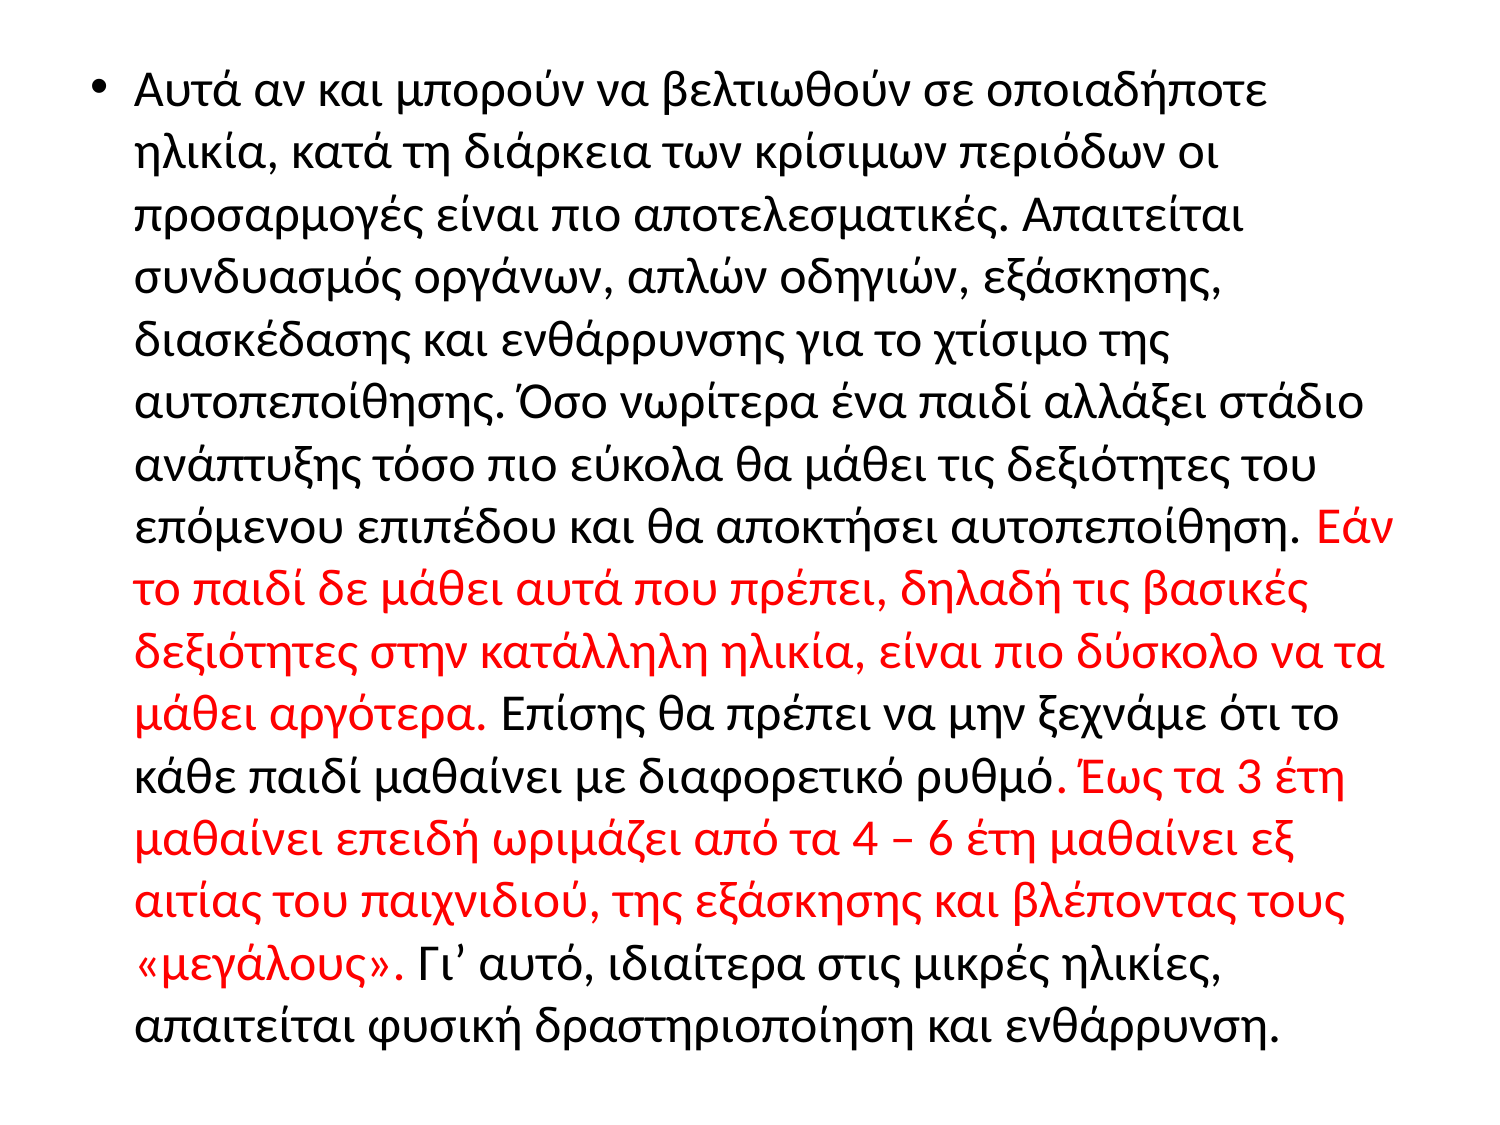

# Αυτά αν και μπορούν να βελτιωθούν σε οποιαδήποτε ηλικία, κατά τη διάρκεια των κρίσιμων περιόδων οι προσαρμογές είναι πιο αποτελεσματικές. Απαιτείται συνδυασμός οργάνων, απλών οδηγιών, εξάσκησης, διασκέδασης και ενθάρρυνσης για το χτίσιμο της αυτοπεποίθησης. Όσο νωρίτερα ένα παιδί αλλάξει στάδιο ανάπτυξης τόσο πιο εύκολα θα μάθει τις δεξιότητες του επόμενου επιπέδου και θα αποκτήσει αυτοπεποίθηση. Εάν το παιδί δε μάθει αυτά που πρέπει, δηλαδή τις βασικές δεξιότητες στην κατάλληλη ηλικία, είναι πιο δύσκολο να τα μάθει αργότερα. Επίσης θα πρέπει να μην ξεχνάμε ότι το κάθε παιδί μαθαίνει με διαφορετικό ρυθμό. Έως τα 3 έτη μαθαίνει επειδή ωριμάζει από τα 4 – 6 έτη μαθαίνει εξ αιτίας του παιχνιδιού, της εξάσκησης και βλέποντας τους «μεγάλους». Γι’ αυτό, ιδιαίτερα στις μικρές ηλικίες, απαιτείται φυσική δραστηριοποίηση και ενθάρρυνση.